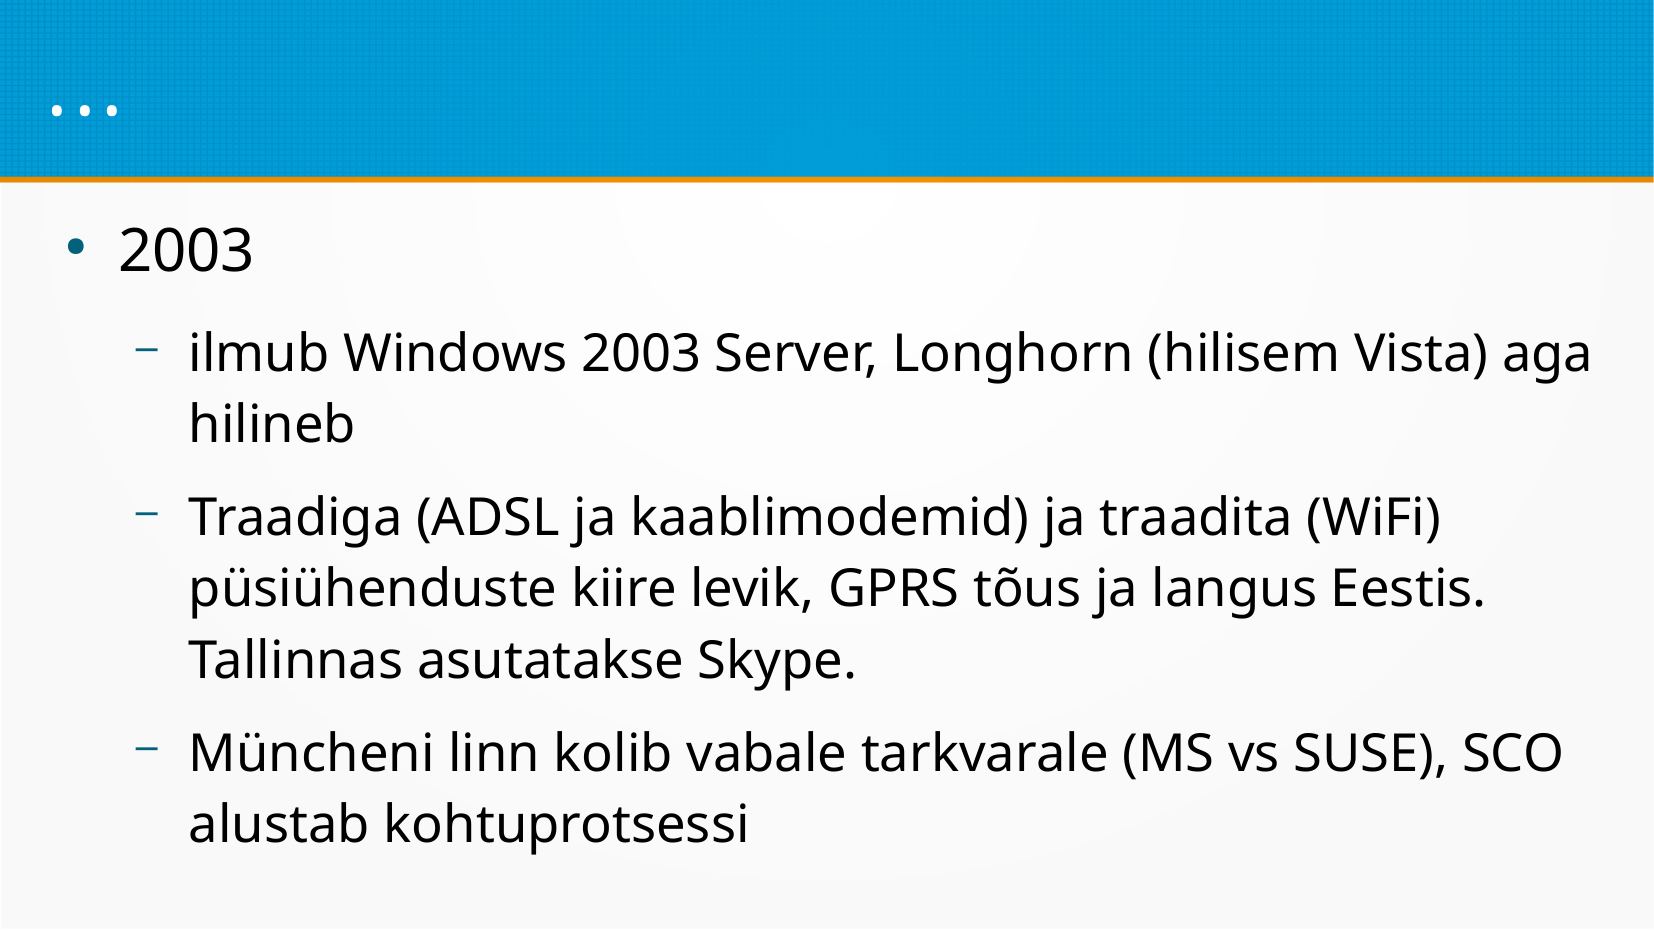

# ...
2003
ilmub Windows 2003 Server, Longhorn (hilisem Vista) aga hilineb
Traadiga (ADSL ja kaablimodemid) ja traadita (WiFi) püsiühenduste kiire levik, GPRS tõus ja langus Eestis. Tallinnas asutatakse Skype.
Müncheni linn kolib vabale tarkvarale (MS vs SUSE), SCO alustab kohtuprotsessi